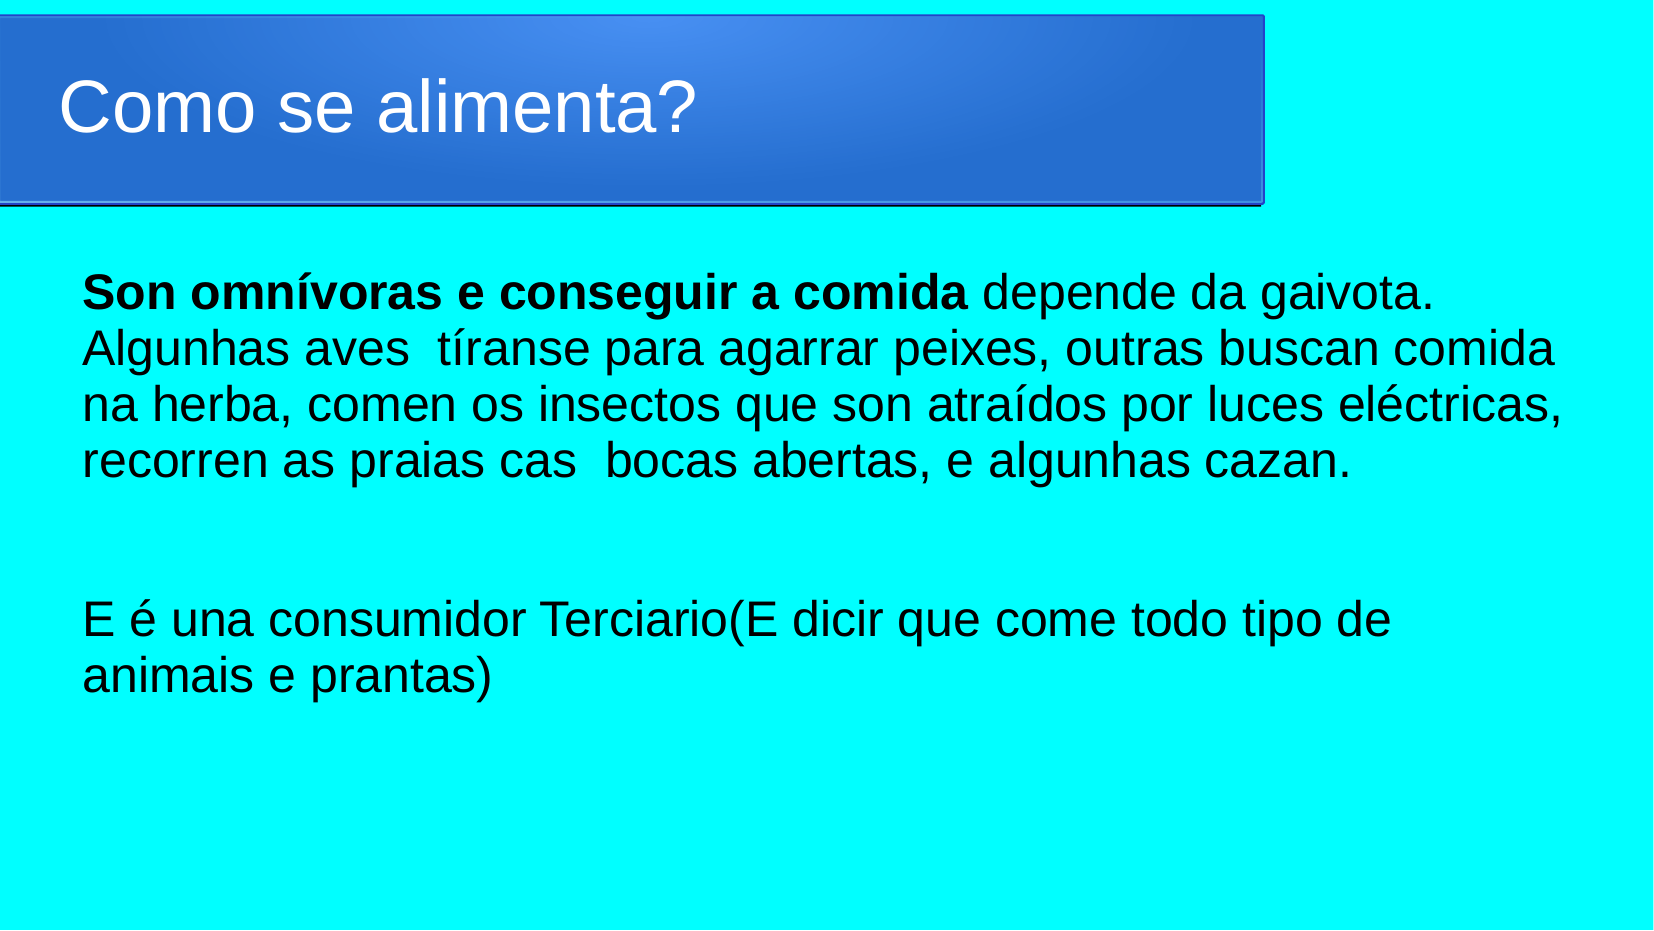

# Como se alimenta?
Son omnívoras e conseguir a comida depende da gaivota. Algunhas aves tíranse para agarrar peixes, outras buscan comida na herba, comen os insectos que son atraídos por luces eléctricas, recorren as praias cas bocas abertas, e algunhas cazan.
E é una consumidor Terciario(E dicir que come todo tipo de animais e prantas)